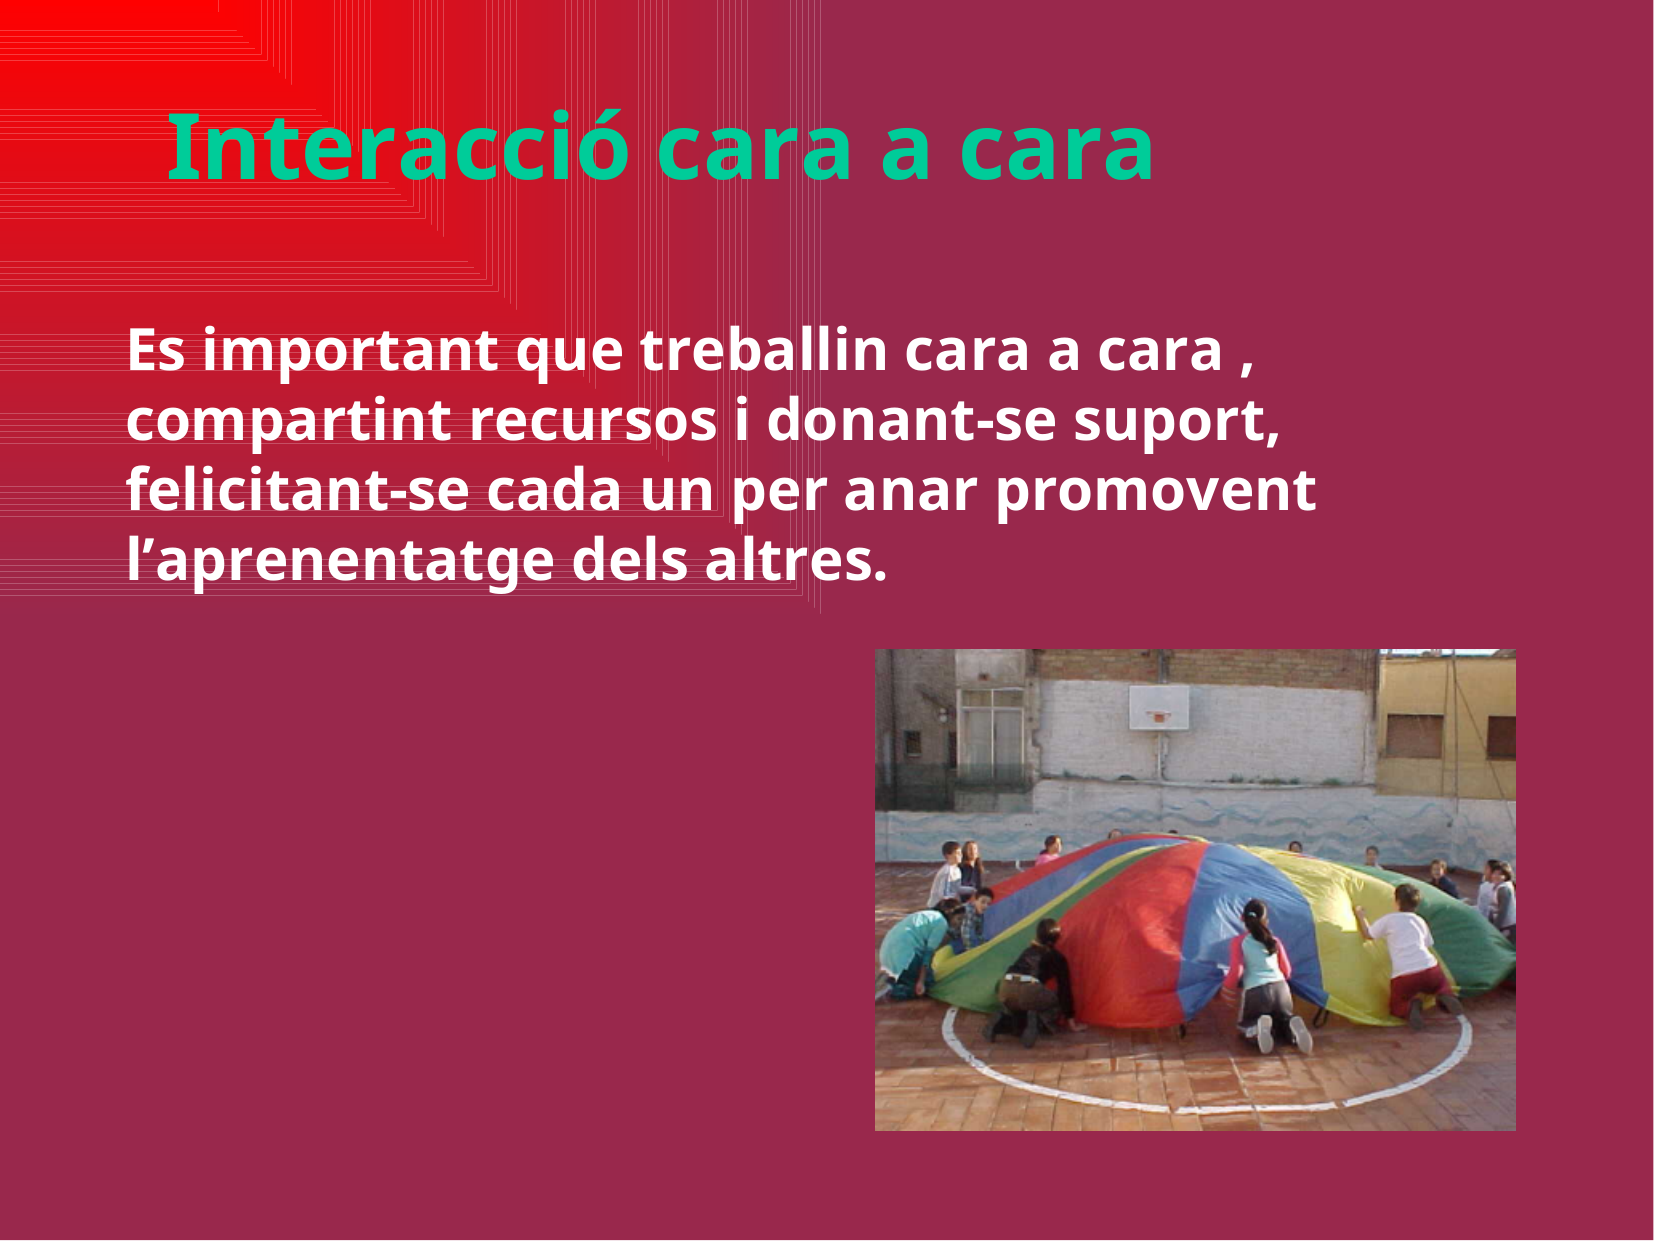

Interacció cara a cara
Es important que treballin cara a cara , compartint recursos i donant-se suport, felicitant-se cada un per anar promovent l’aprenentatge dels altres.